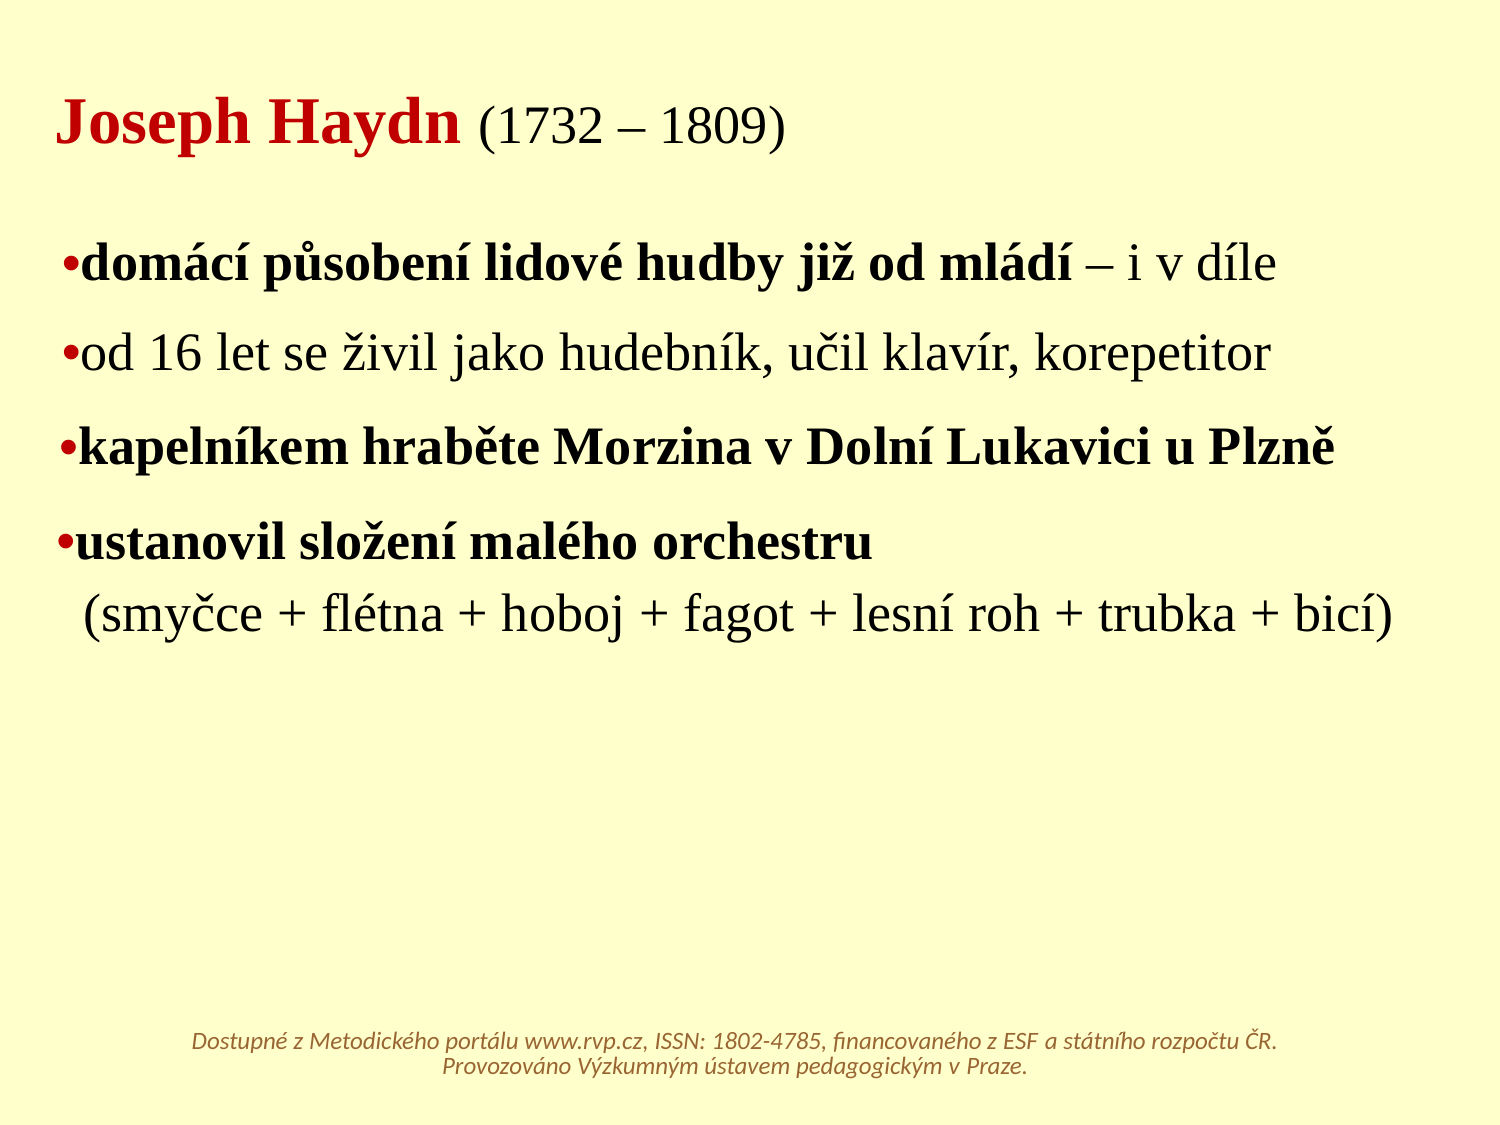

Joseph Haydn (1732 – 1809)
domácí působení lidové hudby již od mládí – i v díle
od 16 let se živil jako hudebník, učil klavír, korepetitor
kapelníkem hraběte Morzina v Dolní Lukavici u Plzně
ustanovil složení malého orchestru
 (smyčce + flétna + hoboj + fagot + lesní roh + trubka + bicí)
Dostupné z Metodického portálu www.rvp.cz, ISSN: 1802-4785, financovaného z ESF a státního rozpočtu ČR. Provozováno Výzkumným ústavem pedagogickým v Praze.